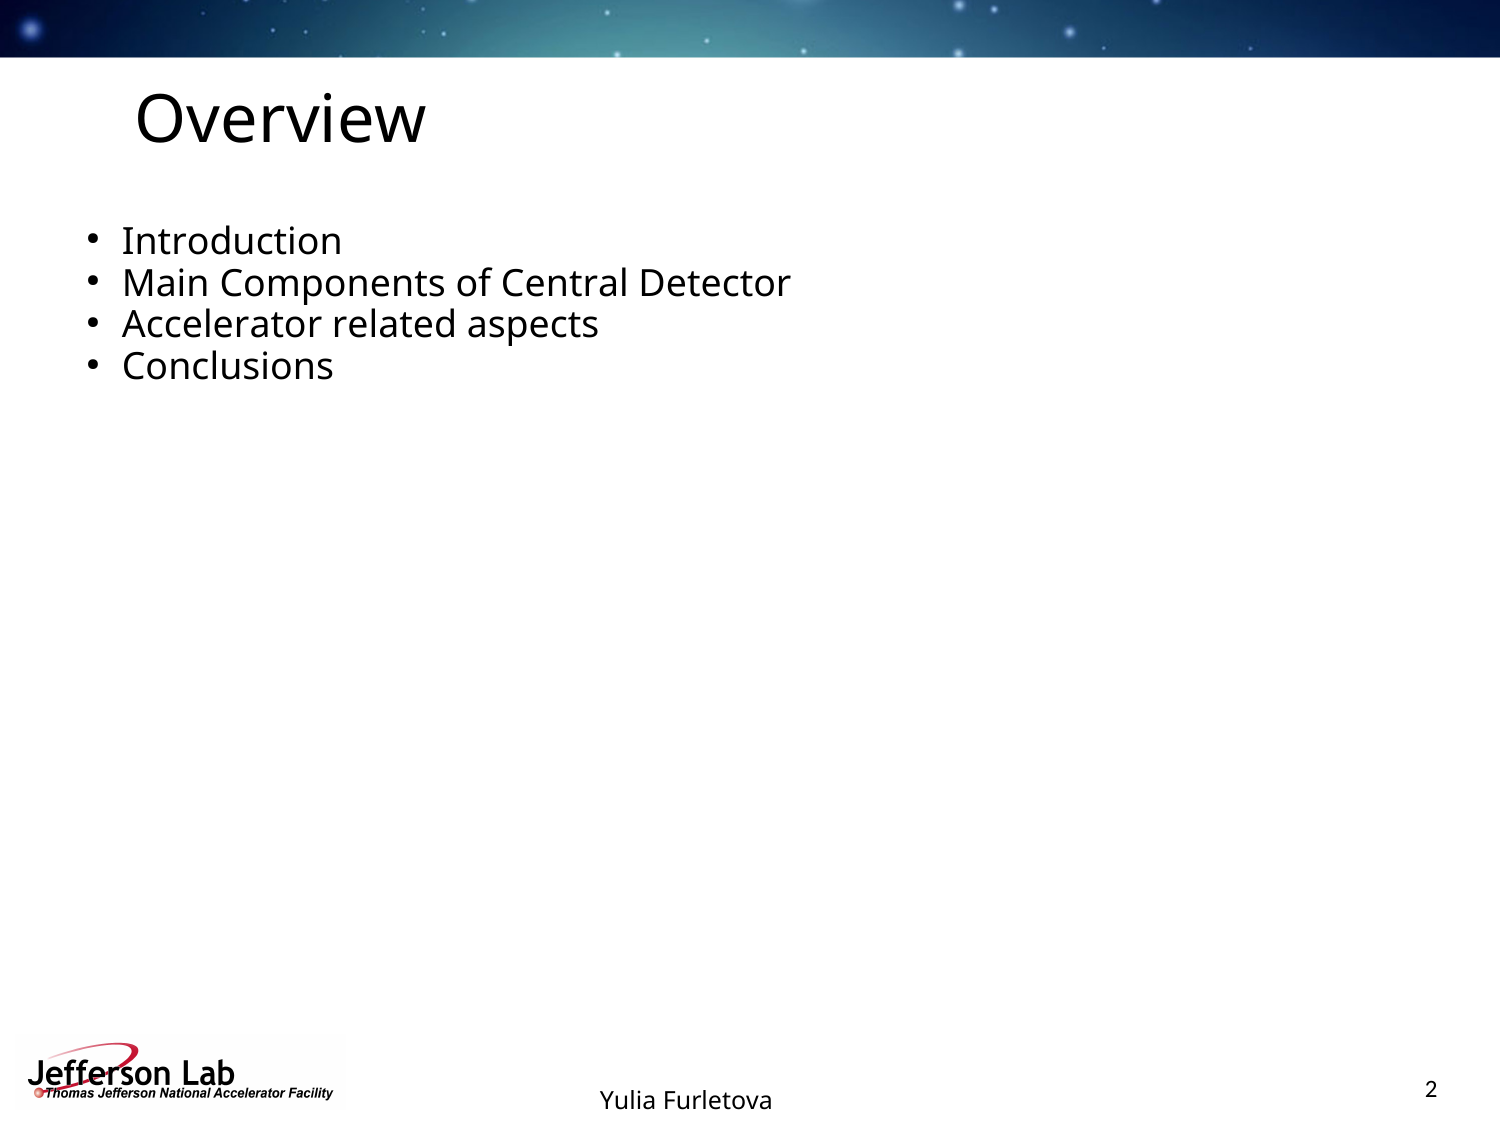

Overview
Introduction
Main Components of Central Detector
Accelerator related aspects
Conclusions
2
Yulia Furletova